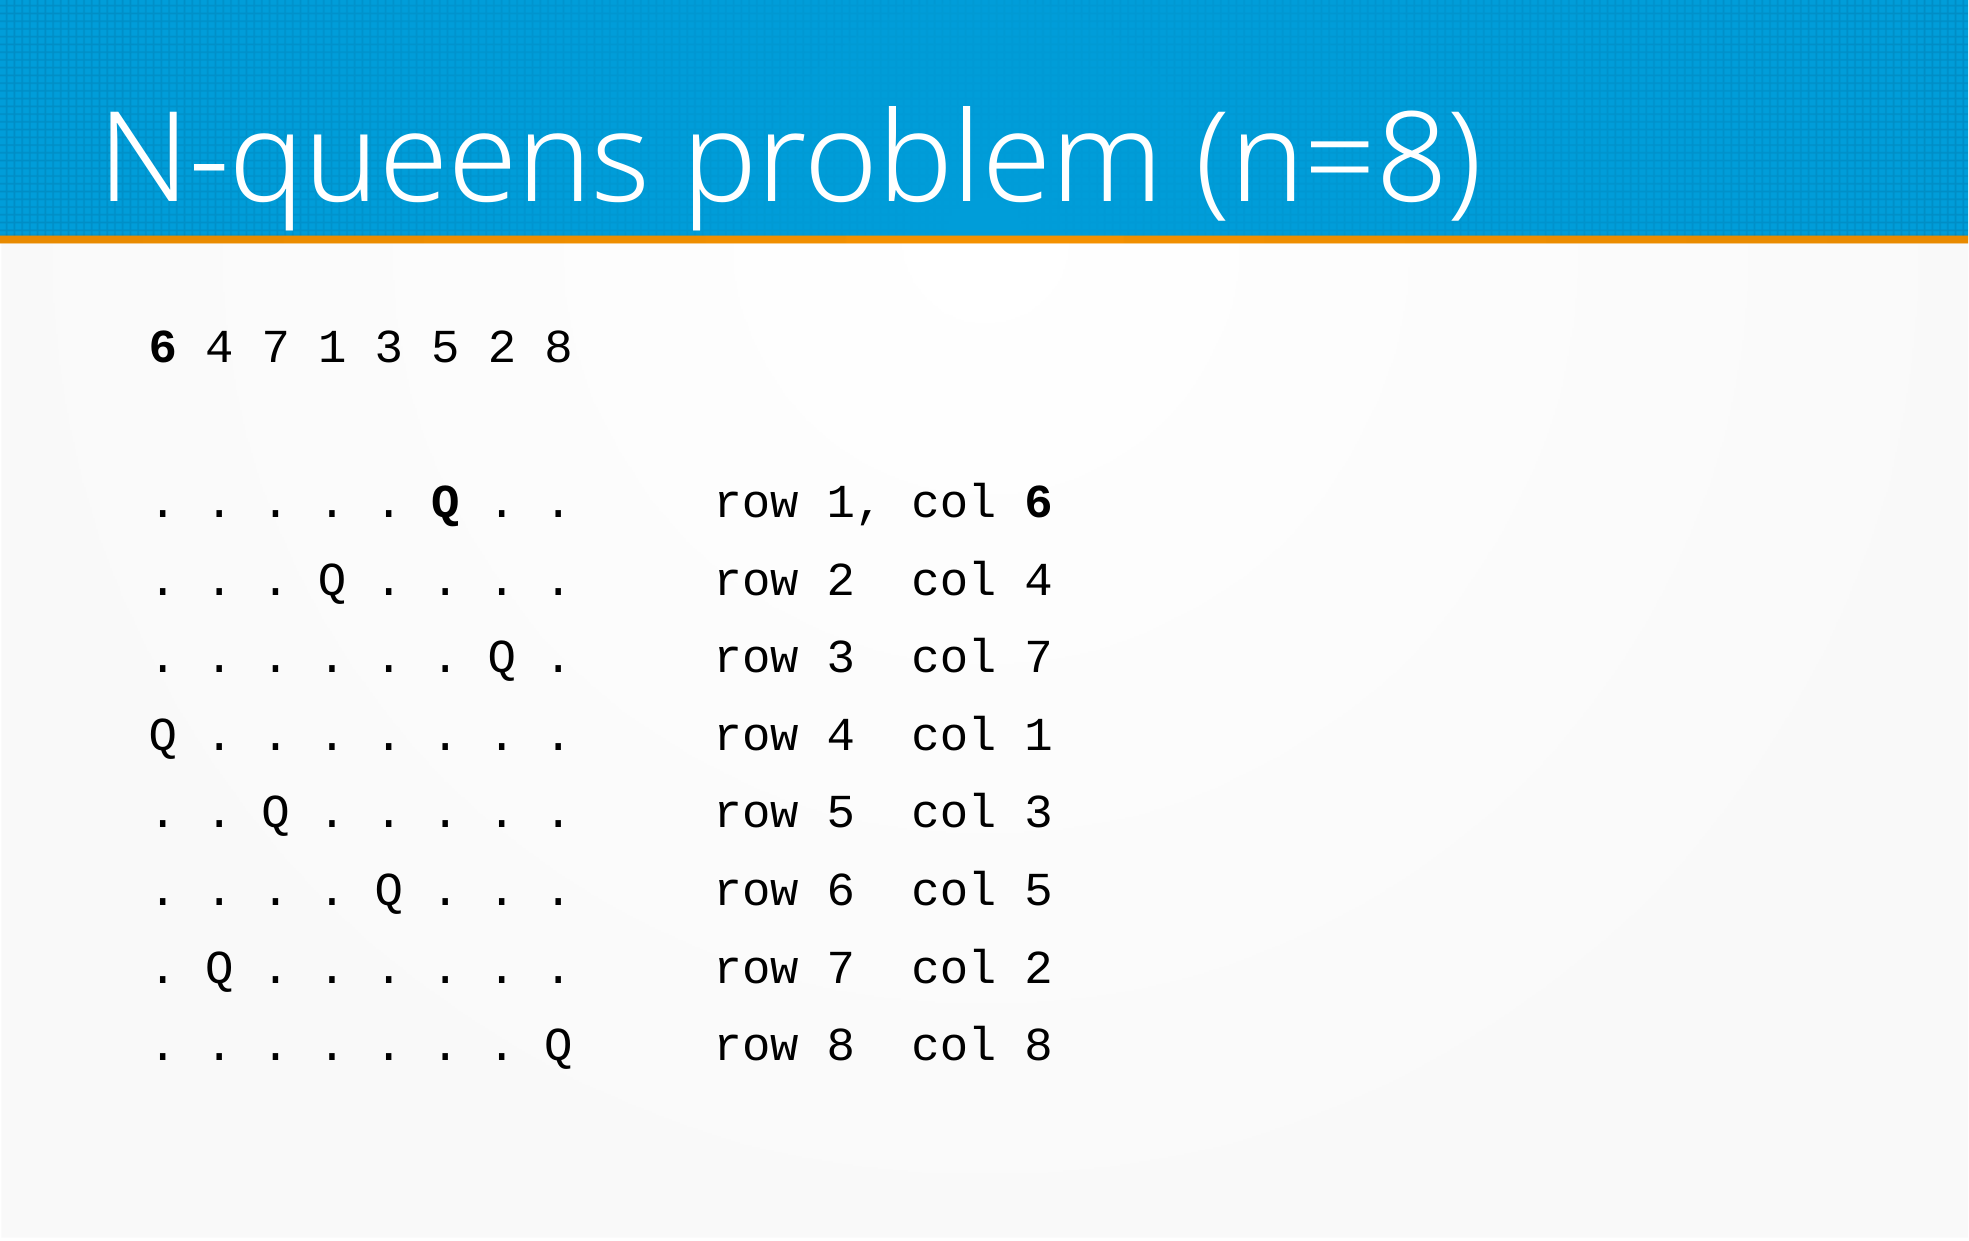

N-queens problem (n=8)
6 4 7 1 3 5 2 8
. . . . . Q . . row 1, col 6
. . . Q . . . . row 2 col 4
. . . . . . Q . row 3 col 7
Q . . . . . . . row 4 col 1
. . Q . . . . . row 5 col 3
. . . . Q . . . row 6 col 5
. Q . . . . . . row 7 col 2
. . . . . . . Q row 8 col 8